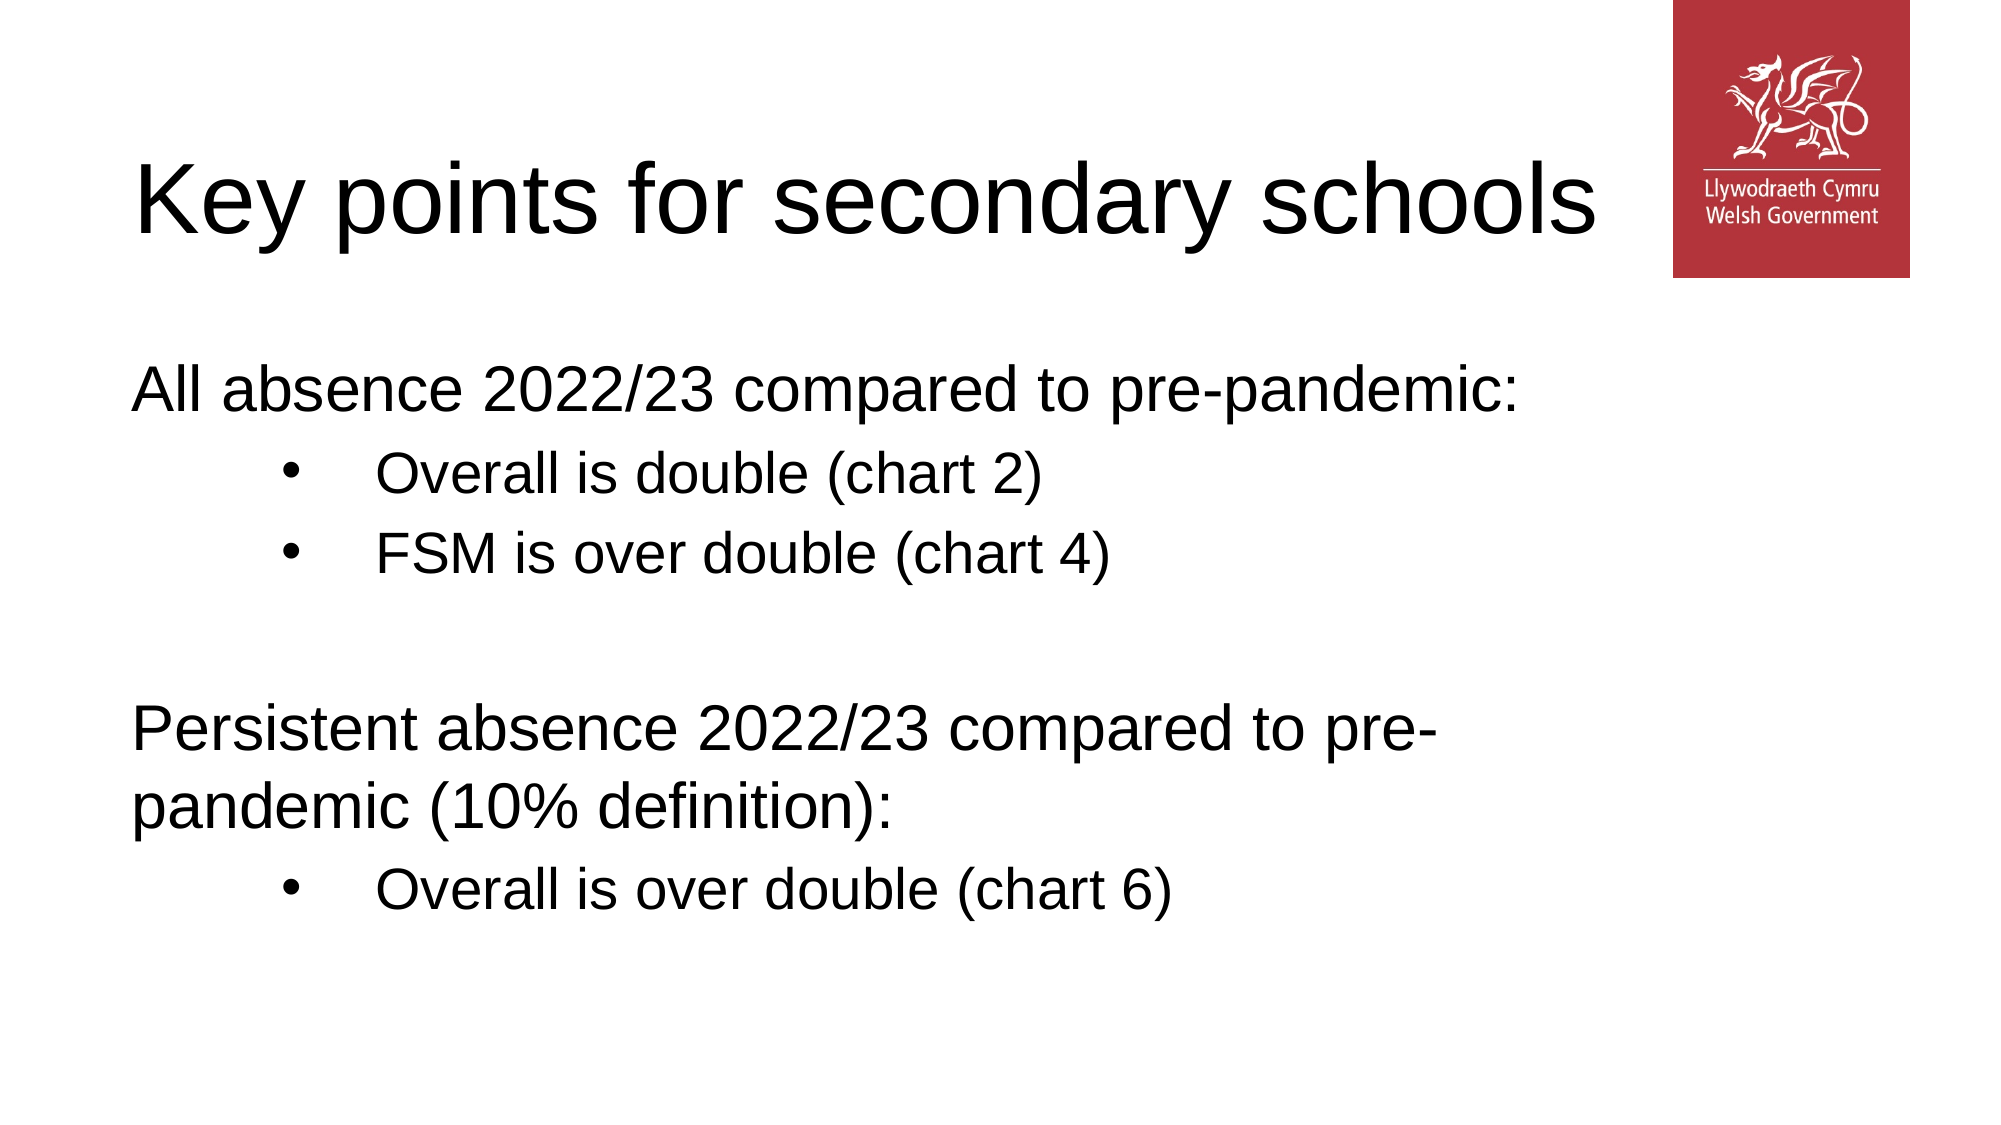

Key points for secondary schools
# All absence 2022/23 compared to pre-pandemic:
Overall is double (chart 2)
FSM is over double (chart 4)
Persistent absence 2022/23 compared to pre-pandemic (10% definition):
Overall is over double (chart 6)